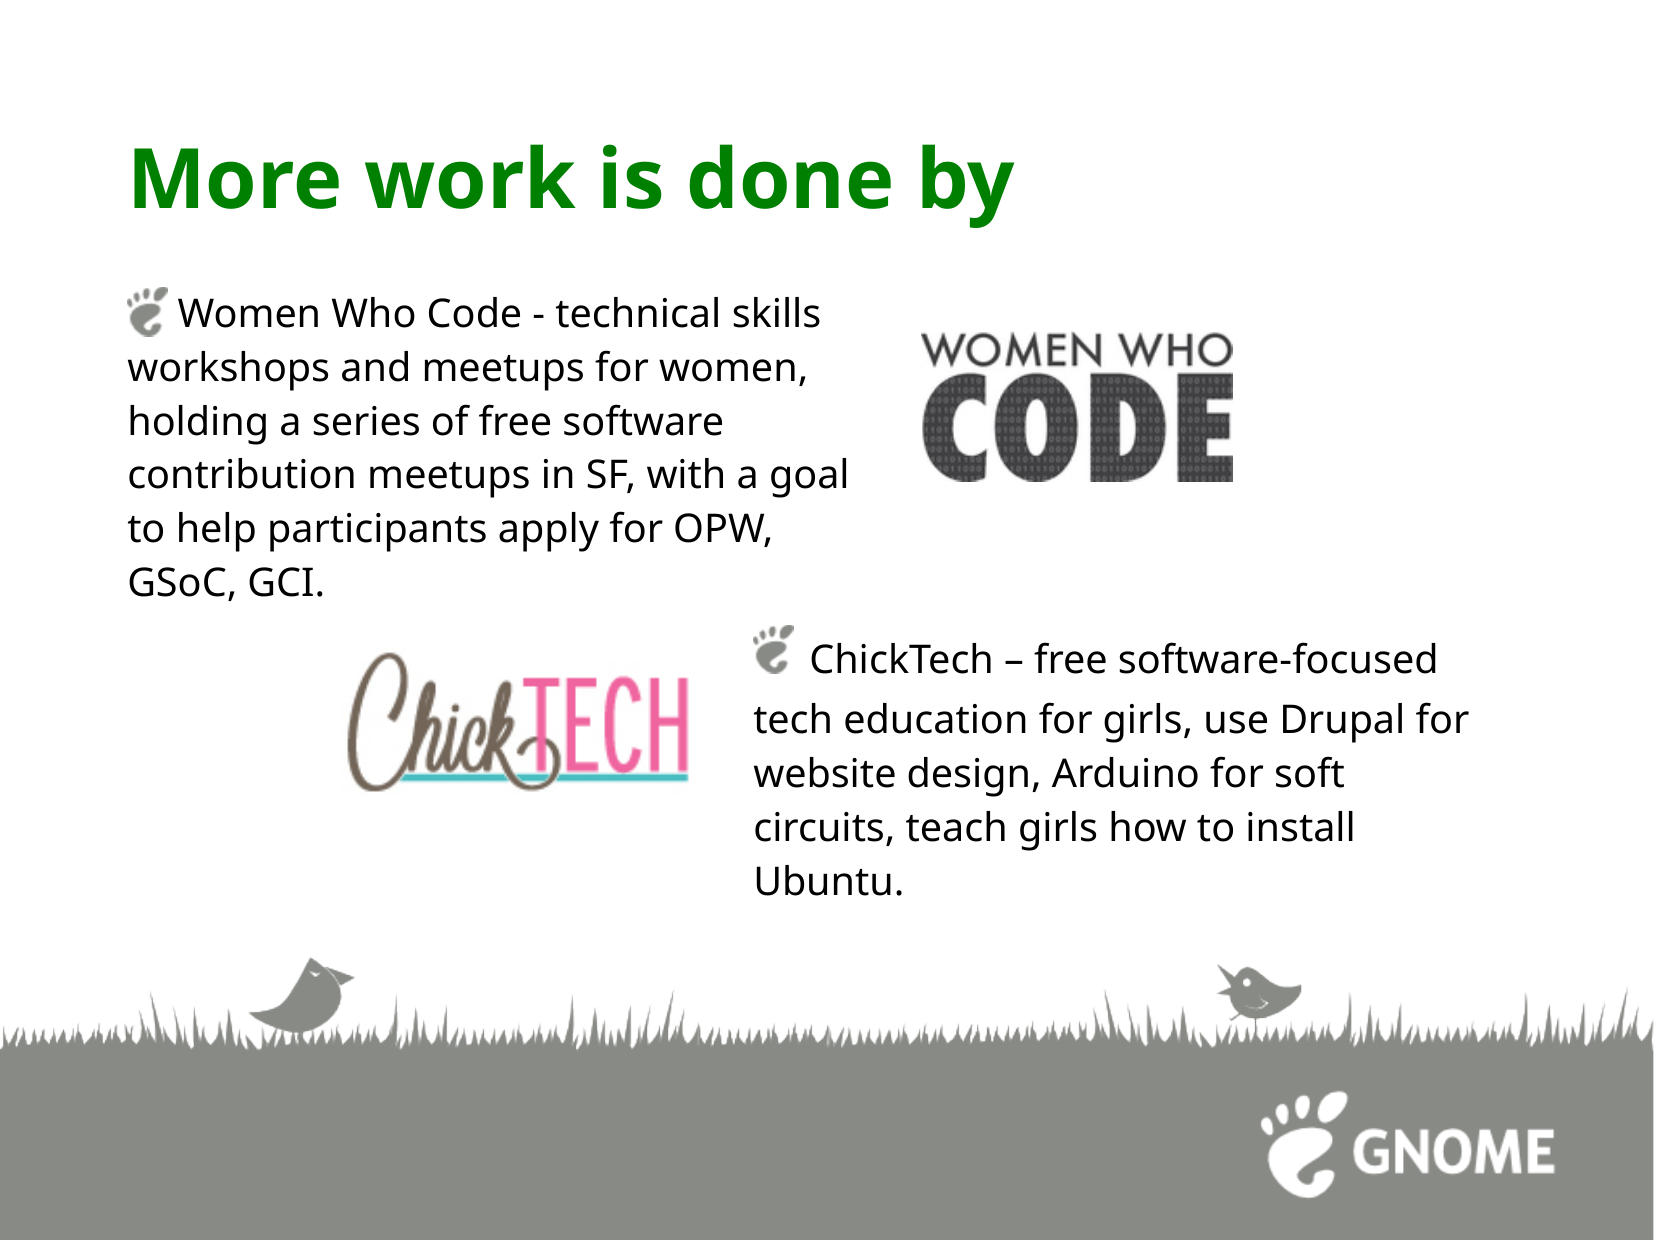

More work is done by
 Women Who Code - technical skills workshops and meetups for women, holding a series of free software contribution meetups in SF, with a goal to help participants apply for OPW, GSoC, GCI.
 ChickTech – free software-focused tech education for girls, use Drupal for website design, Arduino for soft circuits, teach girls how to install Ubuntu.